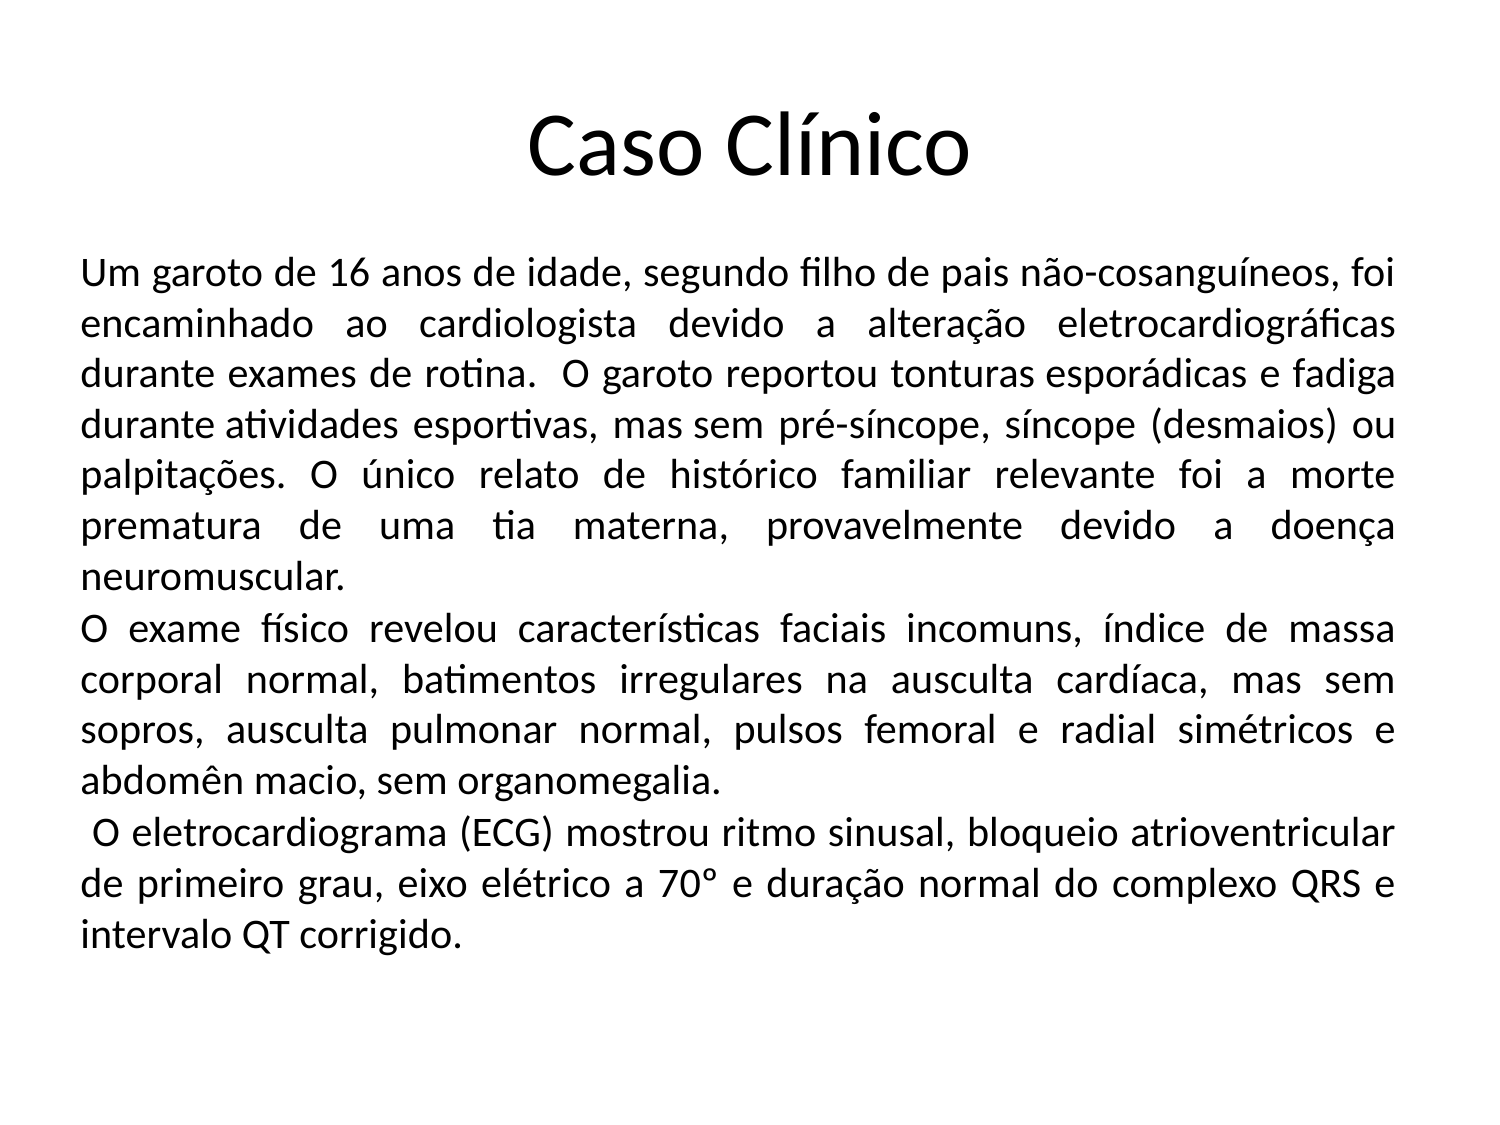

# Caso Clínico
	Um garoto de 16 anos de idade, segundo filho de pais não-cosanguíneos, foi encaminhado ao cardiologista devido a alteração eletrocardiográficas durante exames de rotina. O garoto reportou tonturas esporádicas e fadiga durante atividades esportivas, mas sem pré-síncope, síncope (desmaios) ou palpitações. O único relato de histórico familiar relevante foi a morte prematura de uma tia materna, provavelmente devido a doença neuromuscular.
	O exame físico revelou características faciais incomuns, índice de massa corporal normal, batimentos irregulares na ausculta cardíaca, mas sem sopros, ausculta pulmonar normal, pulsos femoral e radial simétricos e abdomên macio, sem organomegalia.
	 O eletrocardiograma (ECG) mostrou ritmo sinusal, bloqueio atrioventricular de primeiro grau, eixo elétrico a 70º e duração normal do complexo QRS e intervalo QT corrigido.